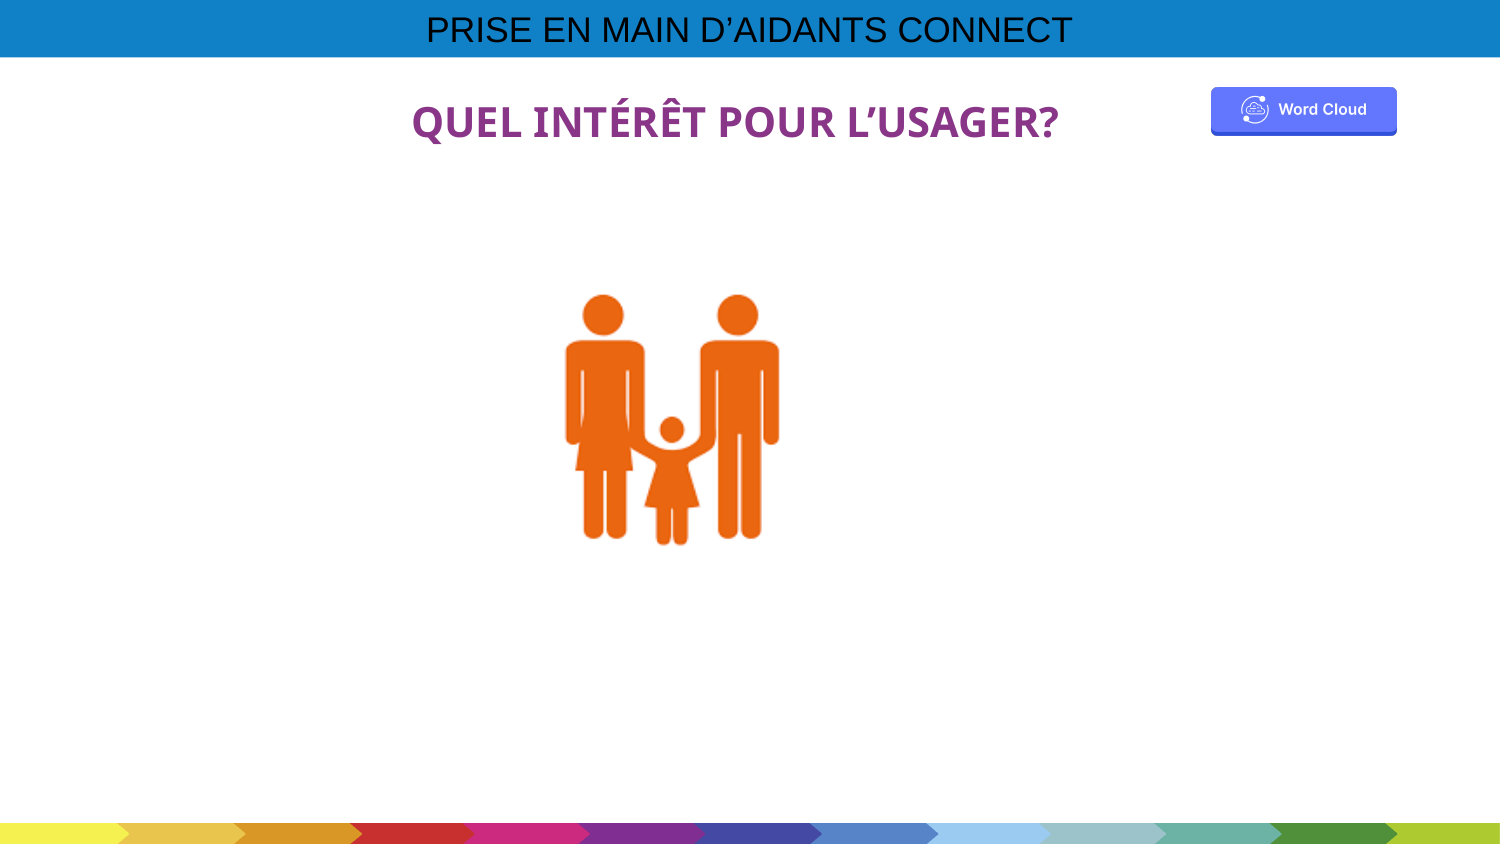

# PRISE EN MAIN D’AIDANTS CONNECT
QUEL INTÉRÊT POUR L’USAGER?